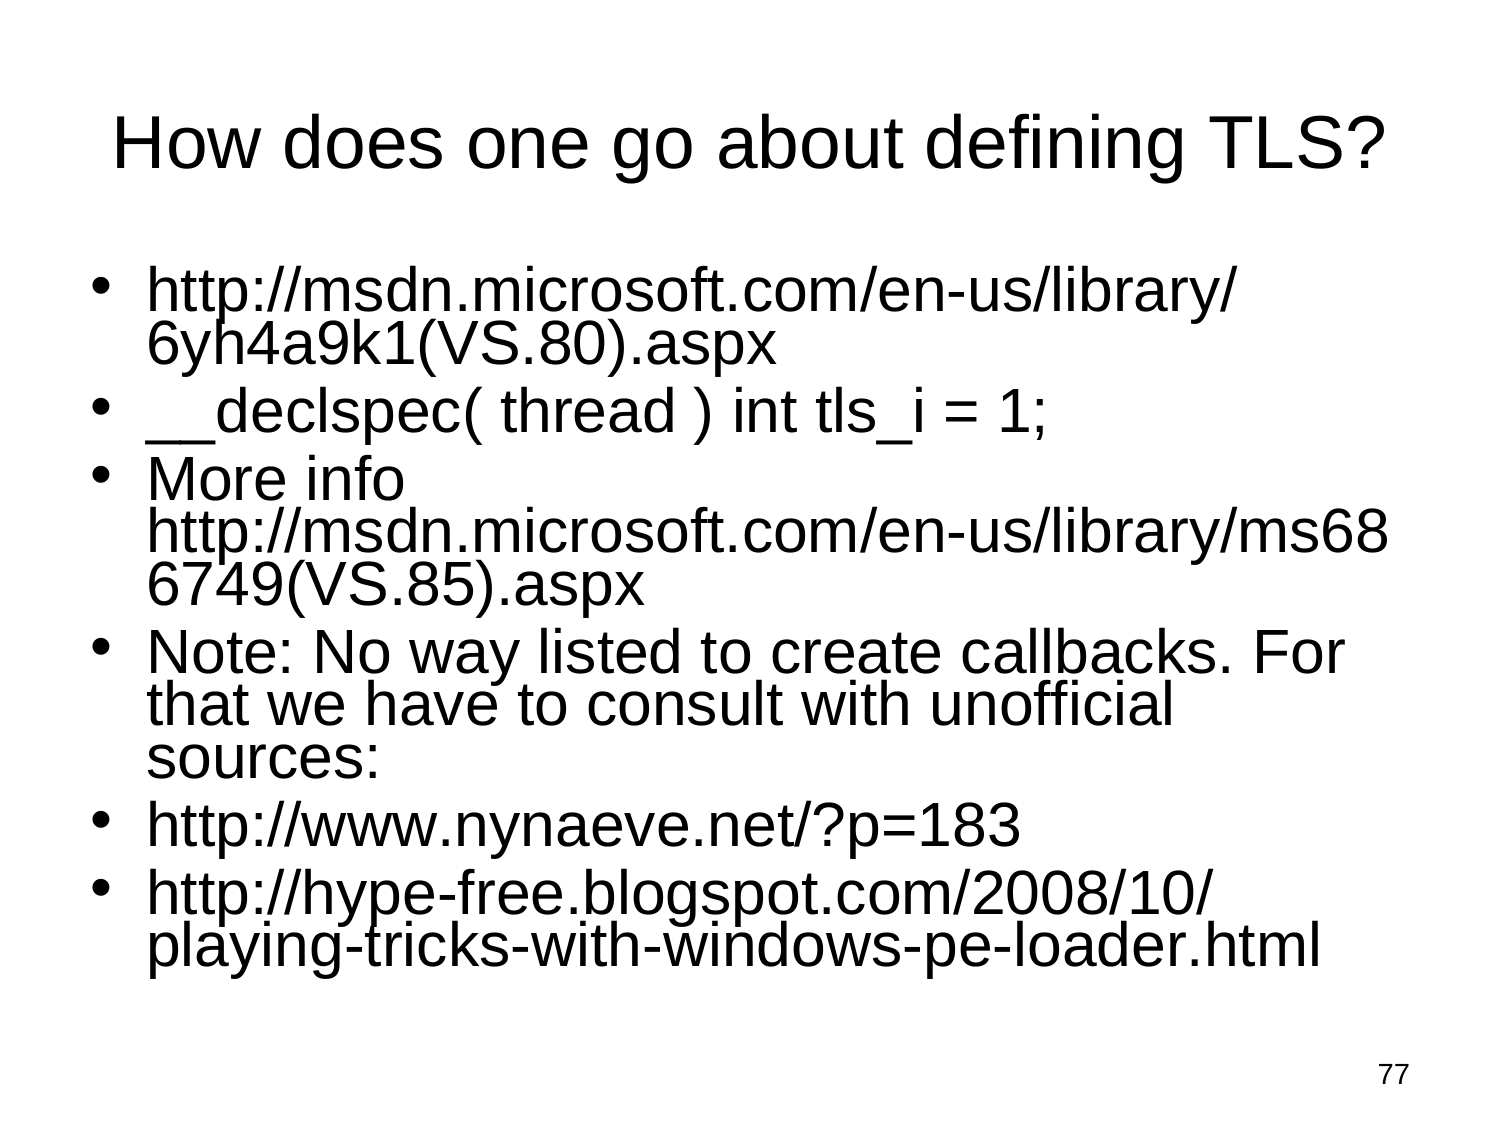

# How does one go about defining TLS?
http://msdn.microsoft.com/en-us/library/6yh4a9k1(VS.80).aspx
__declspec( thread ) int tls_i = 1;
More info http://msdn.microsoft.com/en-us/library/ms686749(VS.85).aspx
Note: No way listed to create callbacks. For that we have to consult with unofficial sources:
http://www.nynaeve.net/?p=183
http://hype-free.blogspot.com/2008/10/playing-tricks-with-windows-pe-loader.html